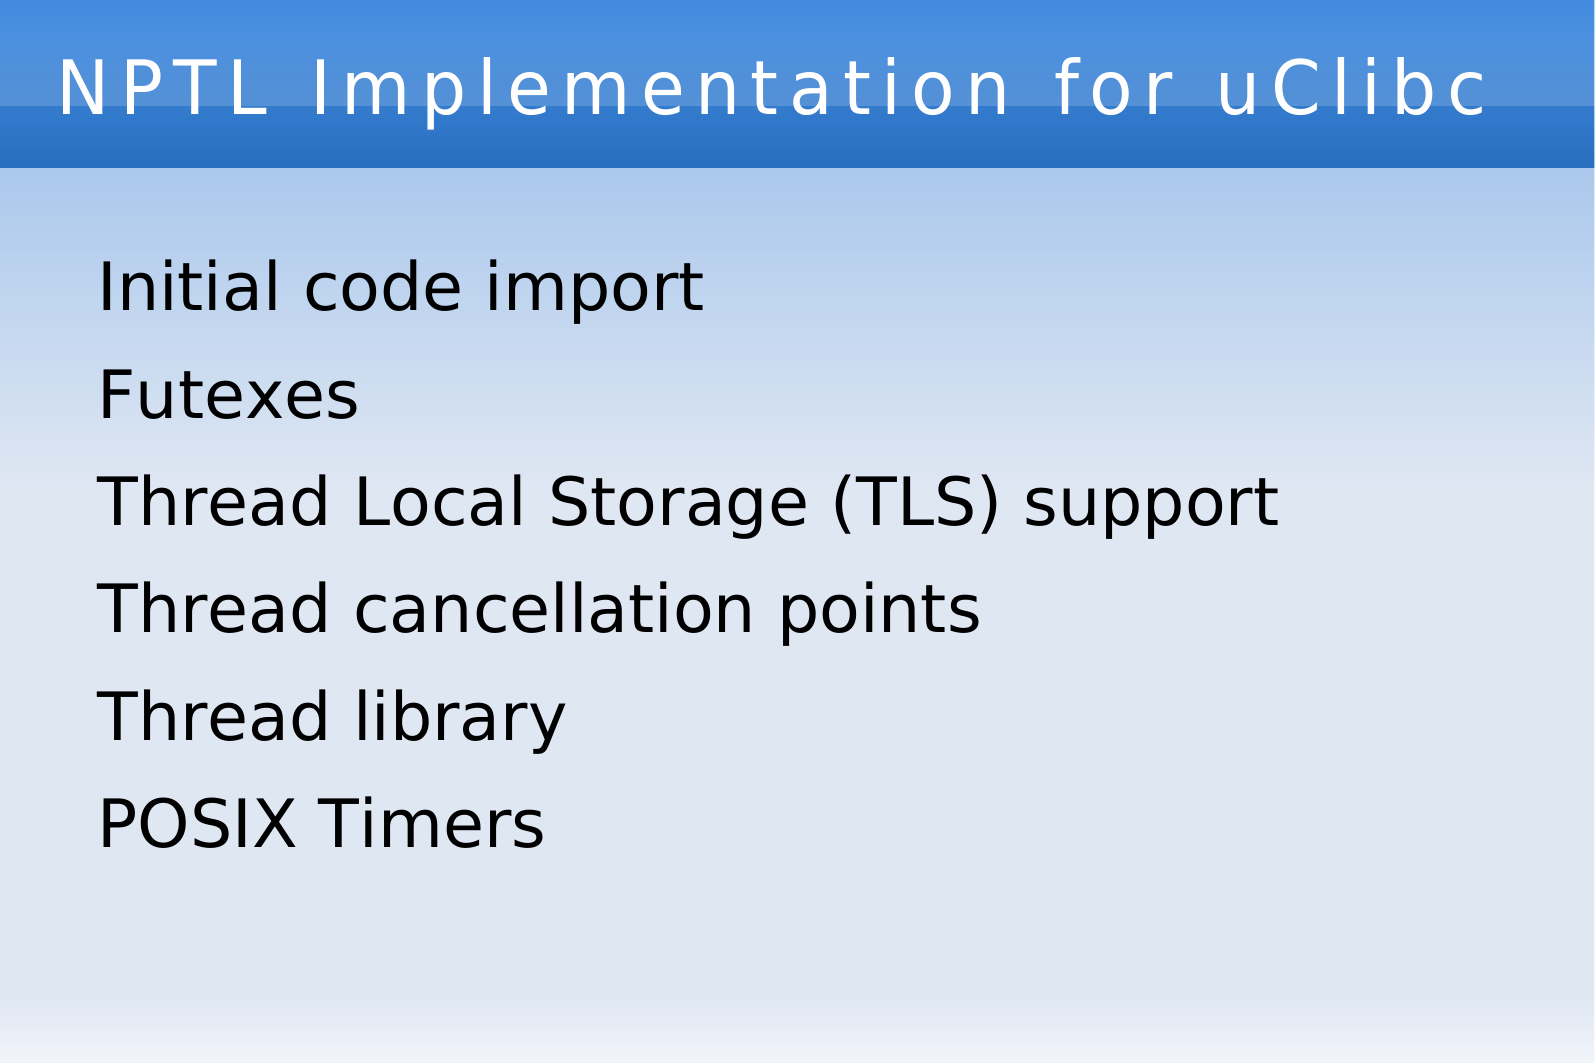

# NPTL Implementation for uClibc
Initial code import
Futexes
Thread Local Storage (TLS) support
Thread cancellation points
Thread library
POSIX Timers